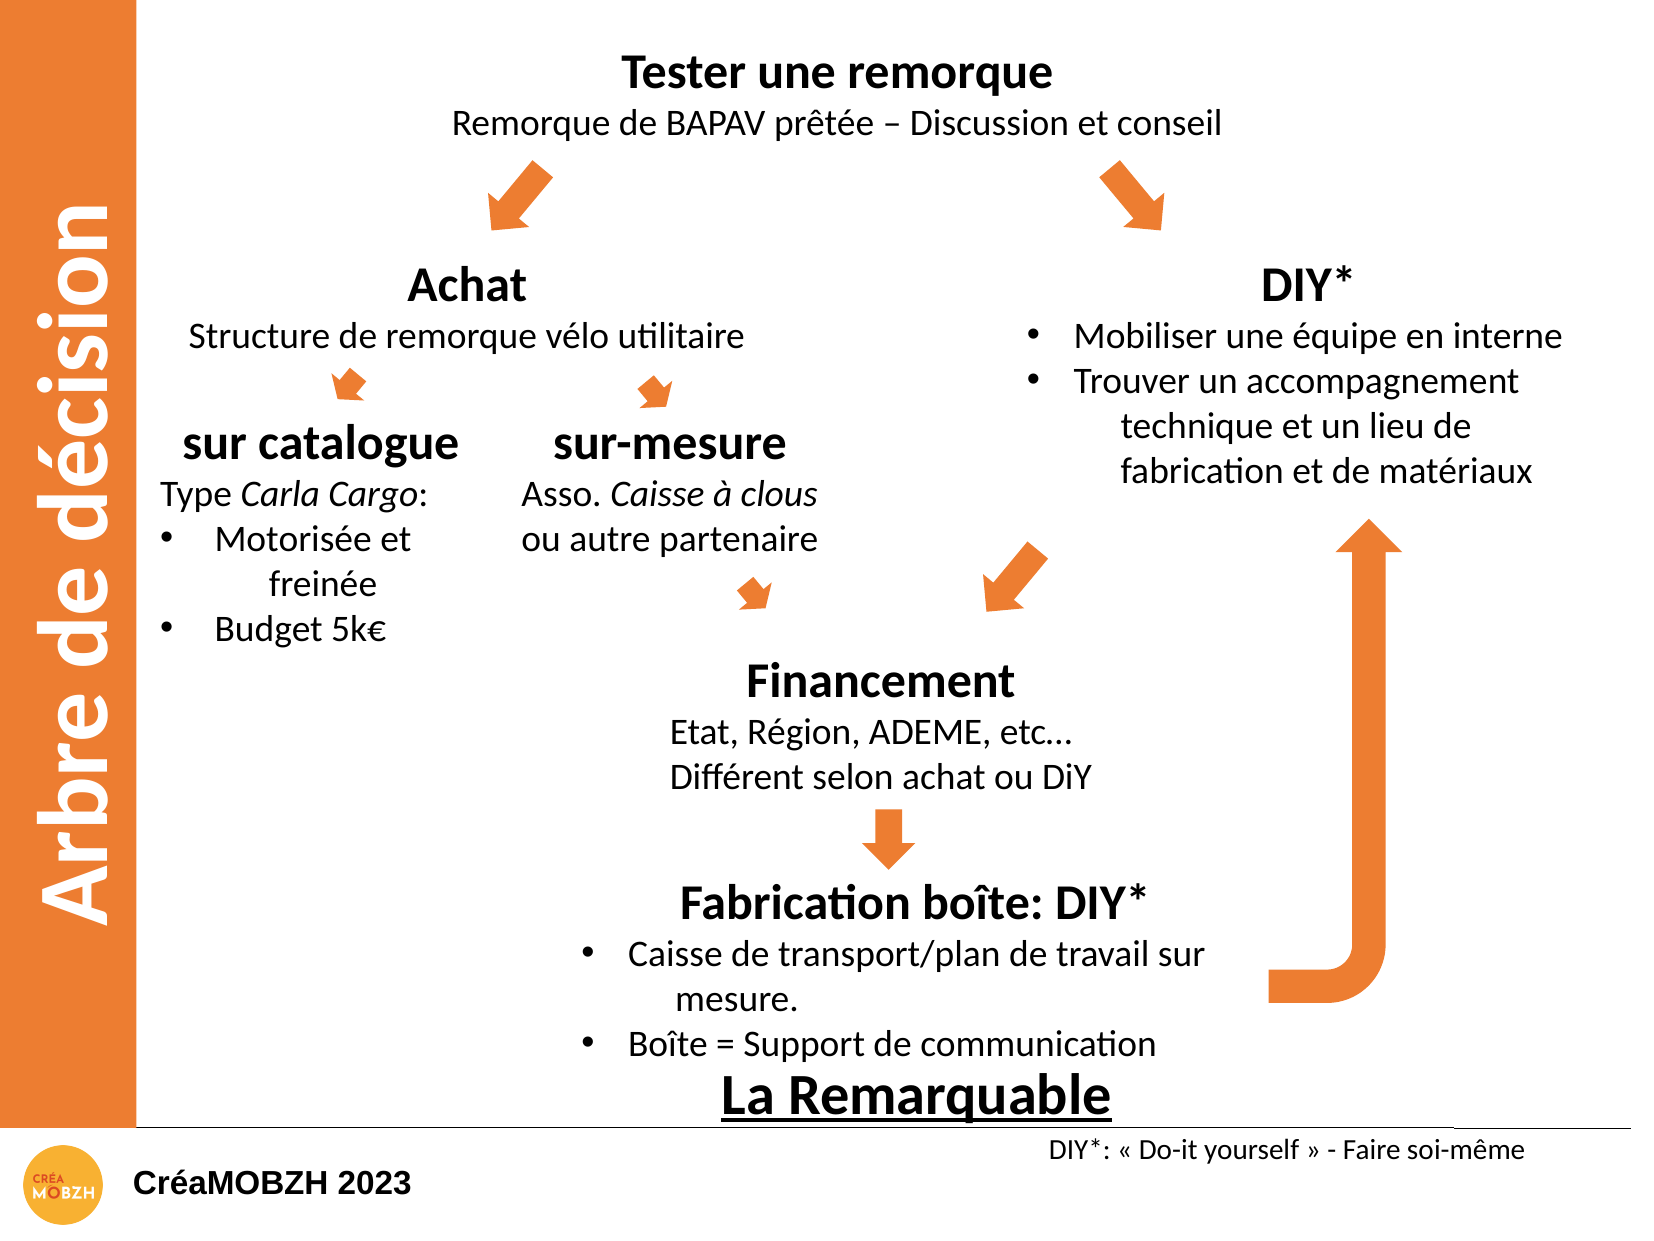

Tester une remorque
Remorque de BAPAV prêtée – Discussion et conseil
Achat
Structure de remorque vélo utilitaire
DIY*
Mobiliser une équipe en interne
Trouver un accompagnement technique et un lieu de fabrication et de matériaux
sur catalogue
Type Carla Cargo:
Motorisée et freinée
Budget 5k€
sur-mesure
Asso. Caisse à clous
ou autre partenaire
Arbre de décision
Financement
Etat, Région, ADEME, etc…
Différent selon achat ou DiY
Fabrication boîte: DIY*
Caisse de transport/plan de travail sur mesure.
Boîte = Support de communication
La Remarquable
DIY*: « Do-it yourself » - Faire soi-même
CréaMOBZH 2023